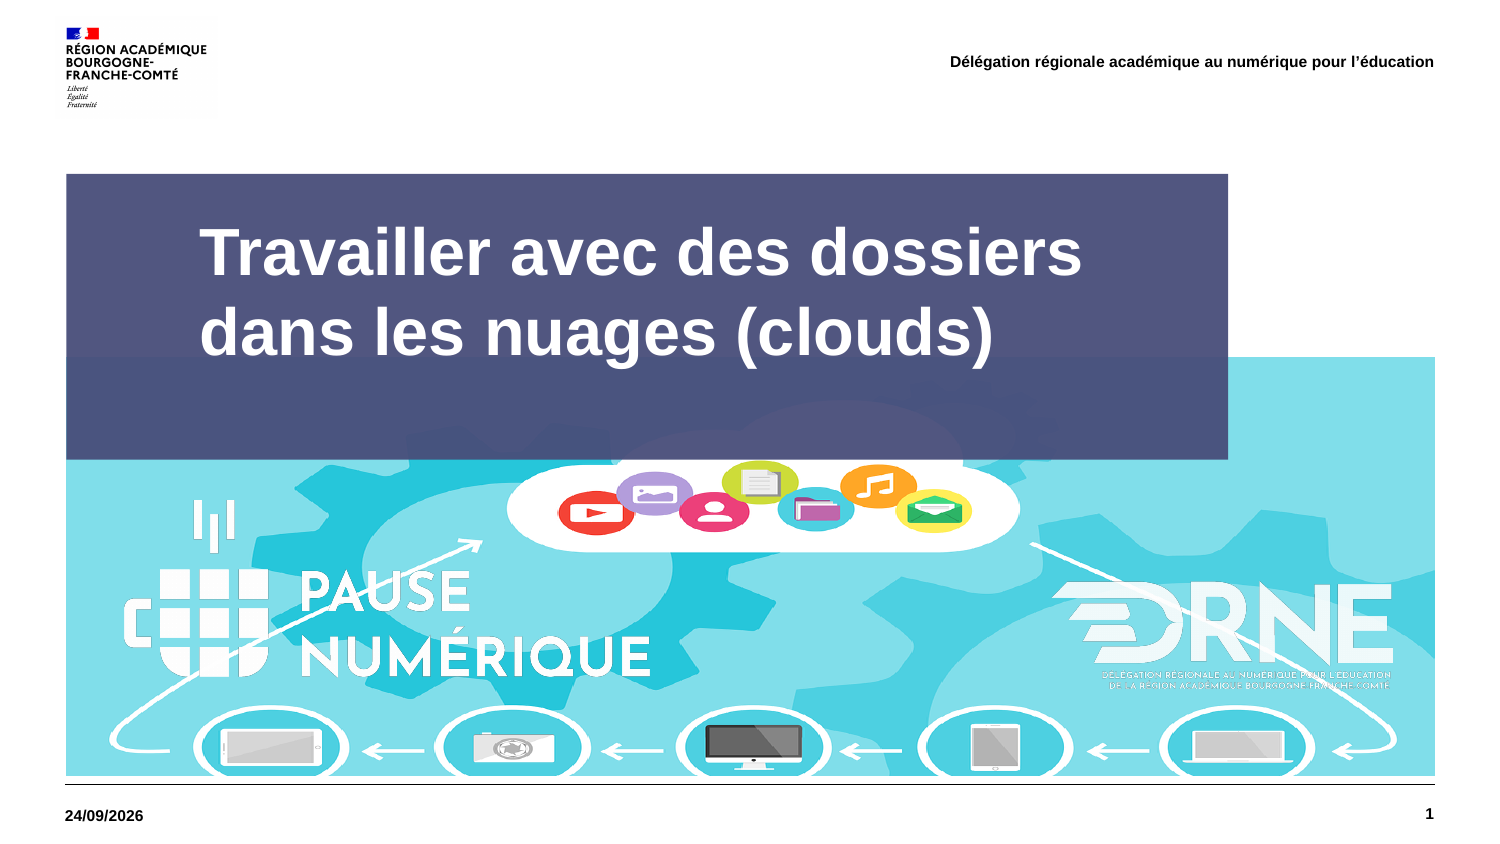

Délégation régionale académique au numérique pour l’éducation
Travailler avec des dossiers dans les nuages (clouds)